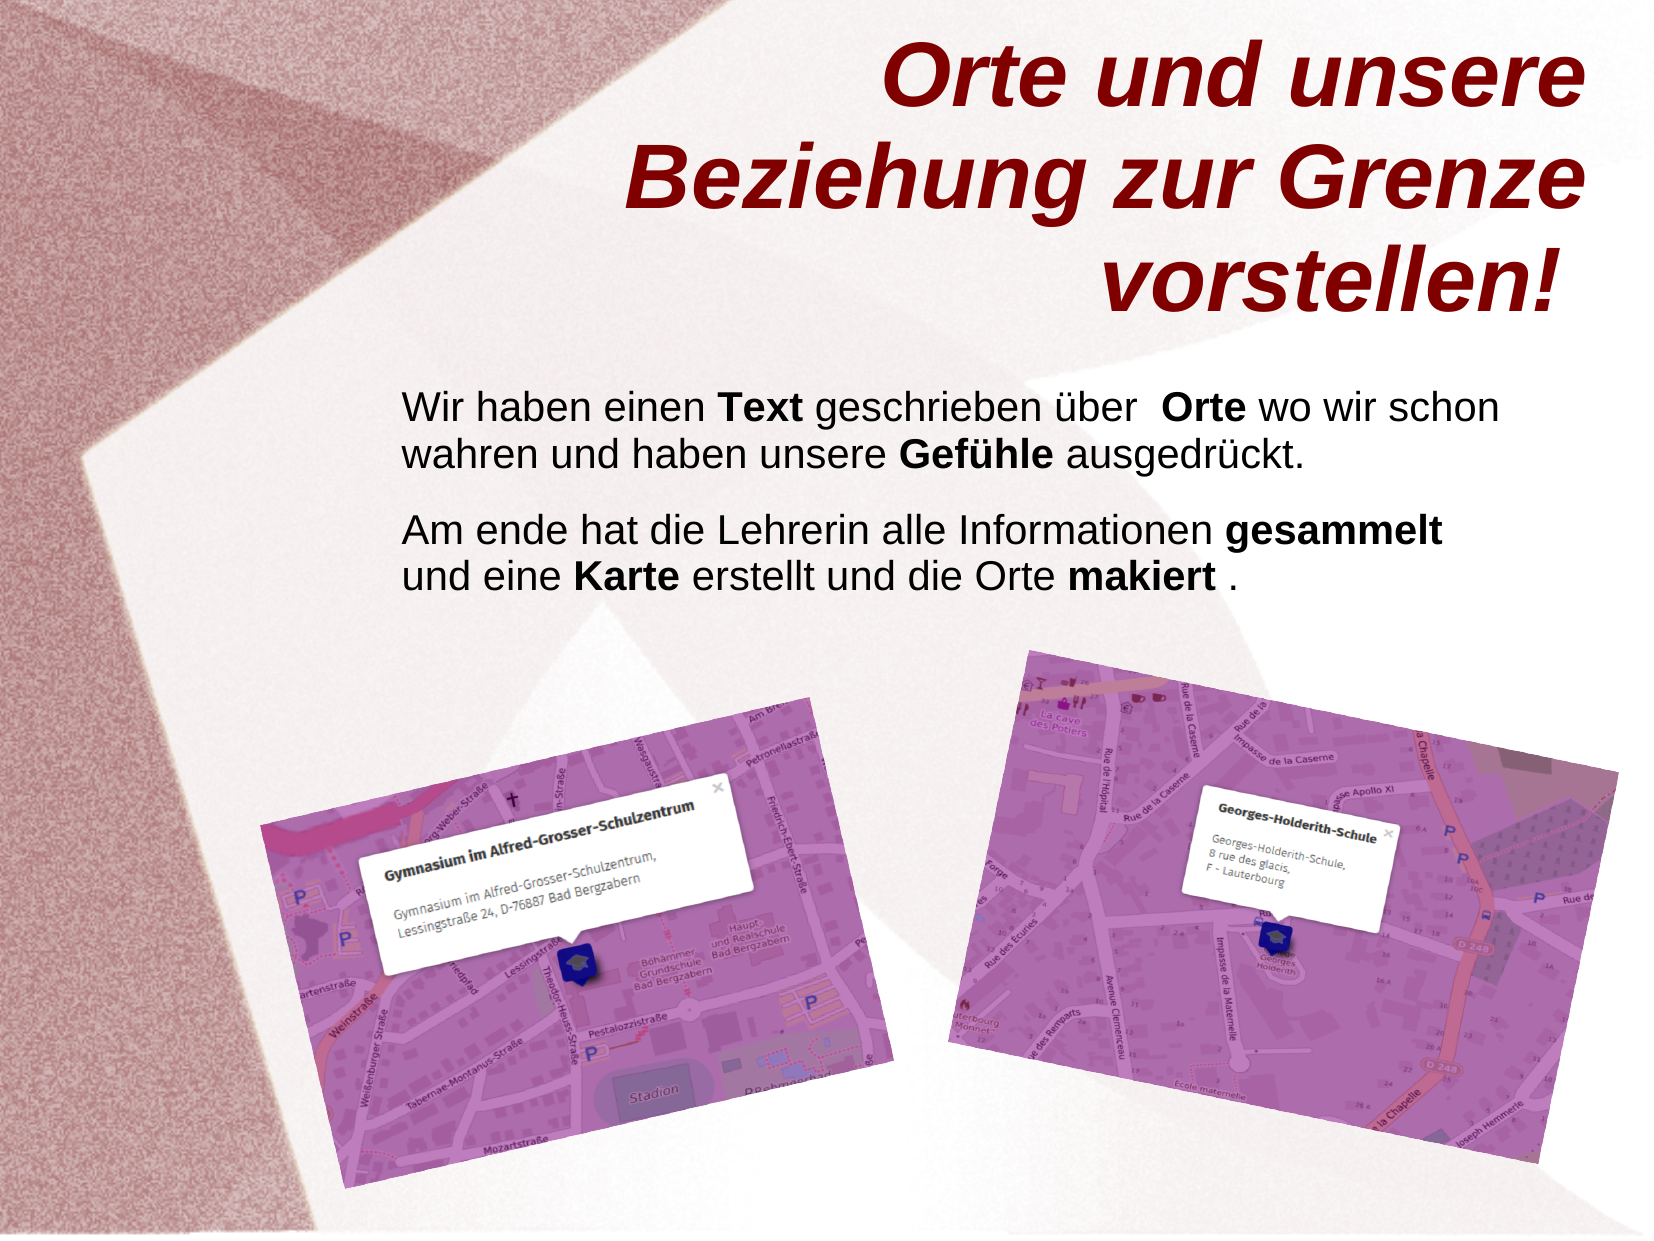

# Orte und unsere Beziehung zur Grenze vorstellen!
Wir haben einen Text geschrieben über Orte wo wir schon wahren und haben unsere Gefühle ausgedrückt.
Am ende hat die Lehrerin alle Informationen gesammelt und eine Karte erstellt und die Orte makiert .